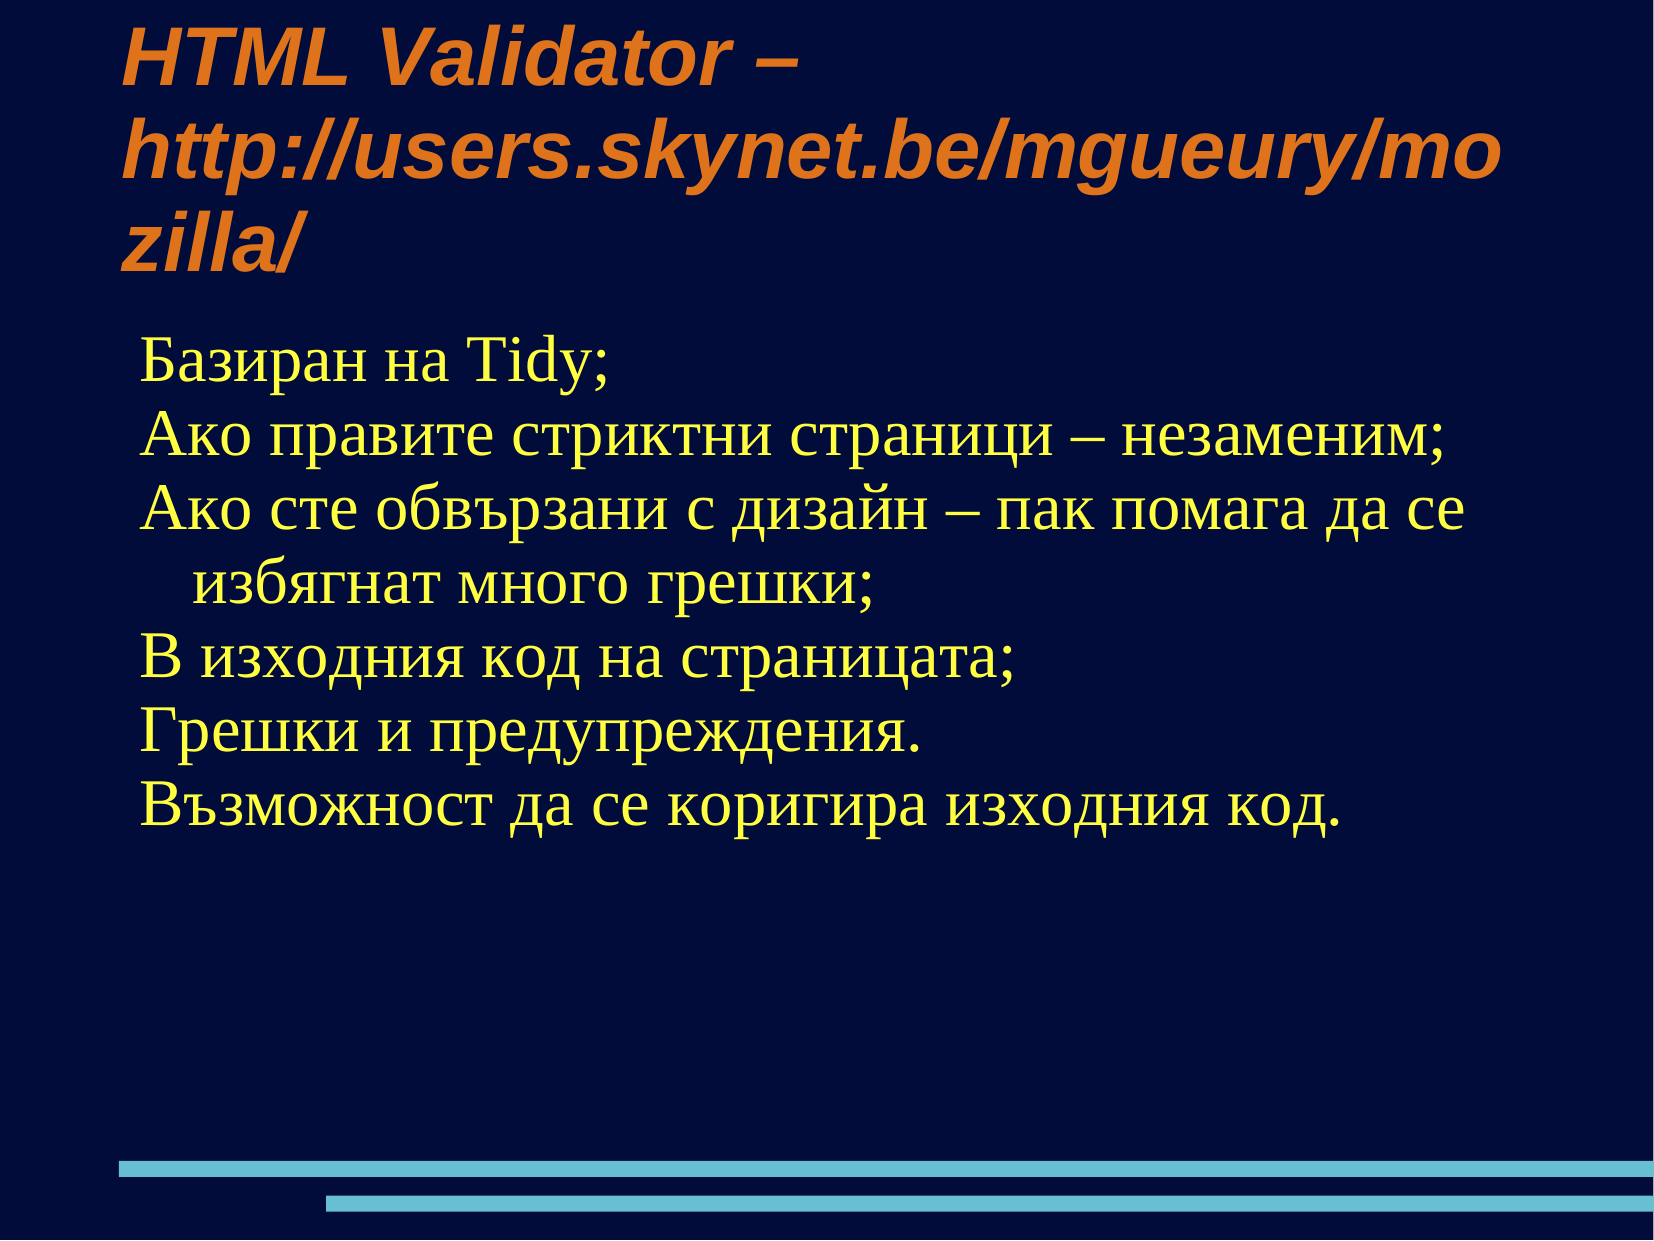

# HTML Validator – http://users.skynet.be/mgueury/mozilla/
Базиран на Tidy;
Ако правите стриктни страници – незаменим;
Ако сте обвързани с дизайн – пак помага да се избягнат много грешки;
В изходния код на страницата;
Грешки и предупреждения.
Възможност да се коригира изходния код.